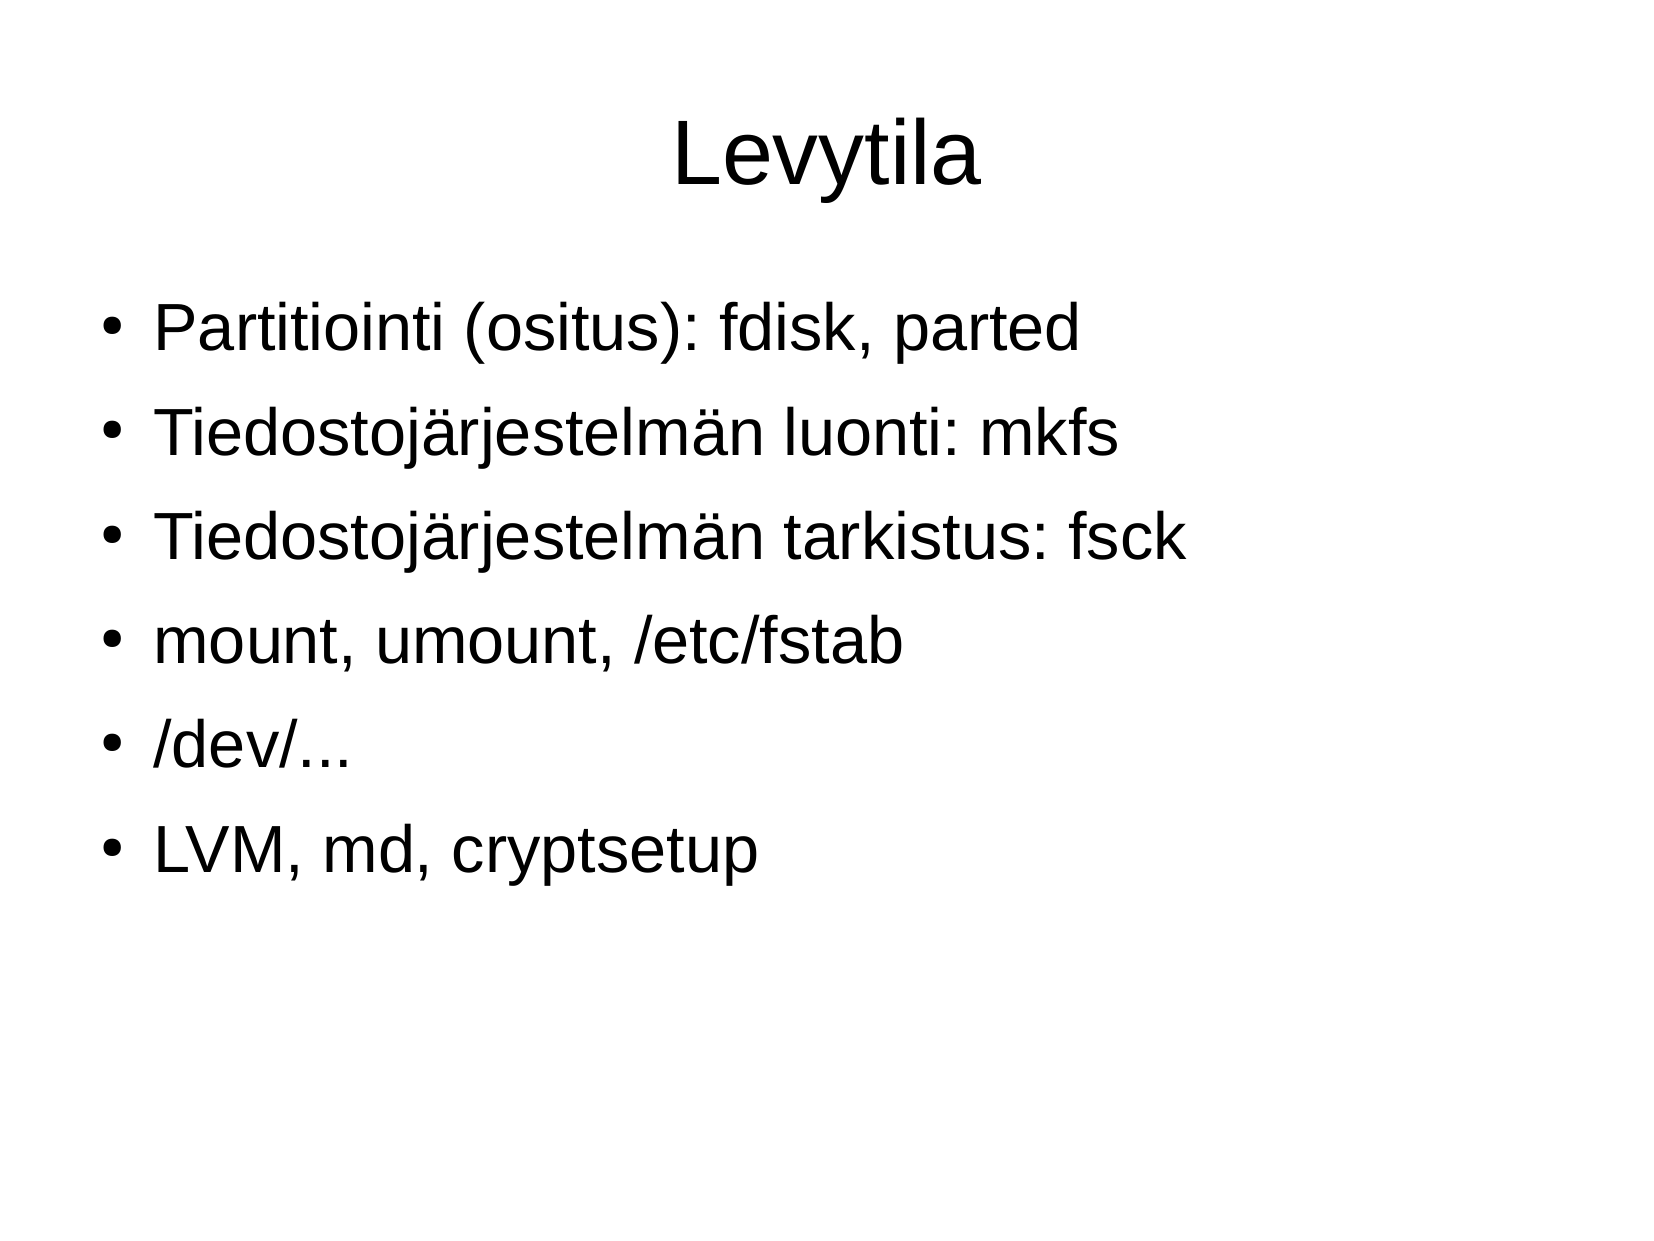

# Levytila
Partitiointi (ositus): fdisk, parted
Tiedostojärjestelmän luonti: mkfs
Tiedostojärjestelmän tarkistus: fsck
mount, umount, /etc/fstab
/dev/...
LVM, md, cryptsetup